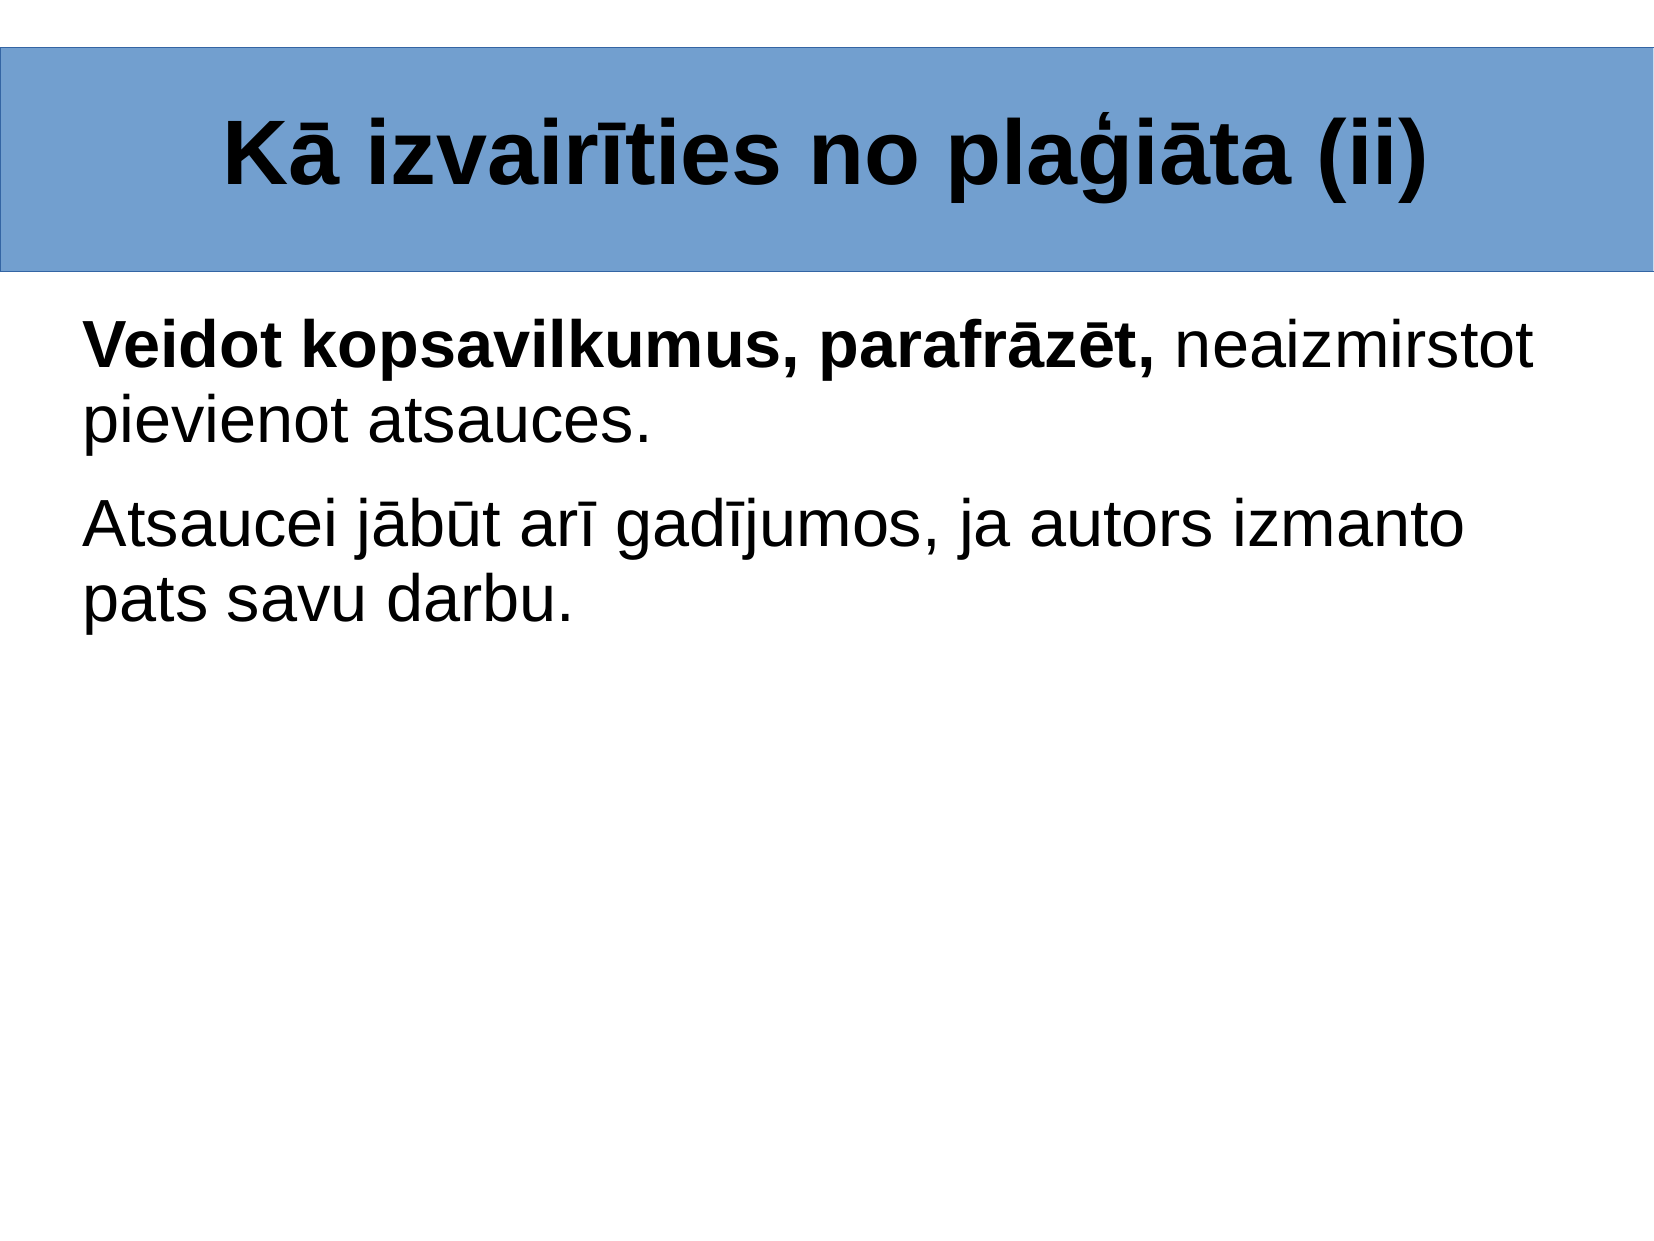

# Kā izvairīties no plaģiāta (ii)
Veidot kopsavilkumus, parafrāzēt, neaizmirstot pievienot atsauces.
Atsaucei jābūt arī gadījumos, ja autors izmanto pats savu darbu.